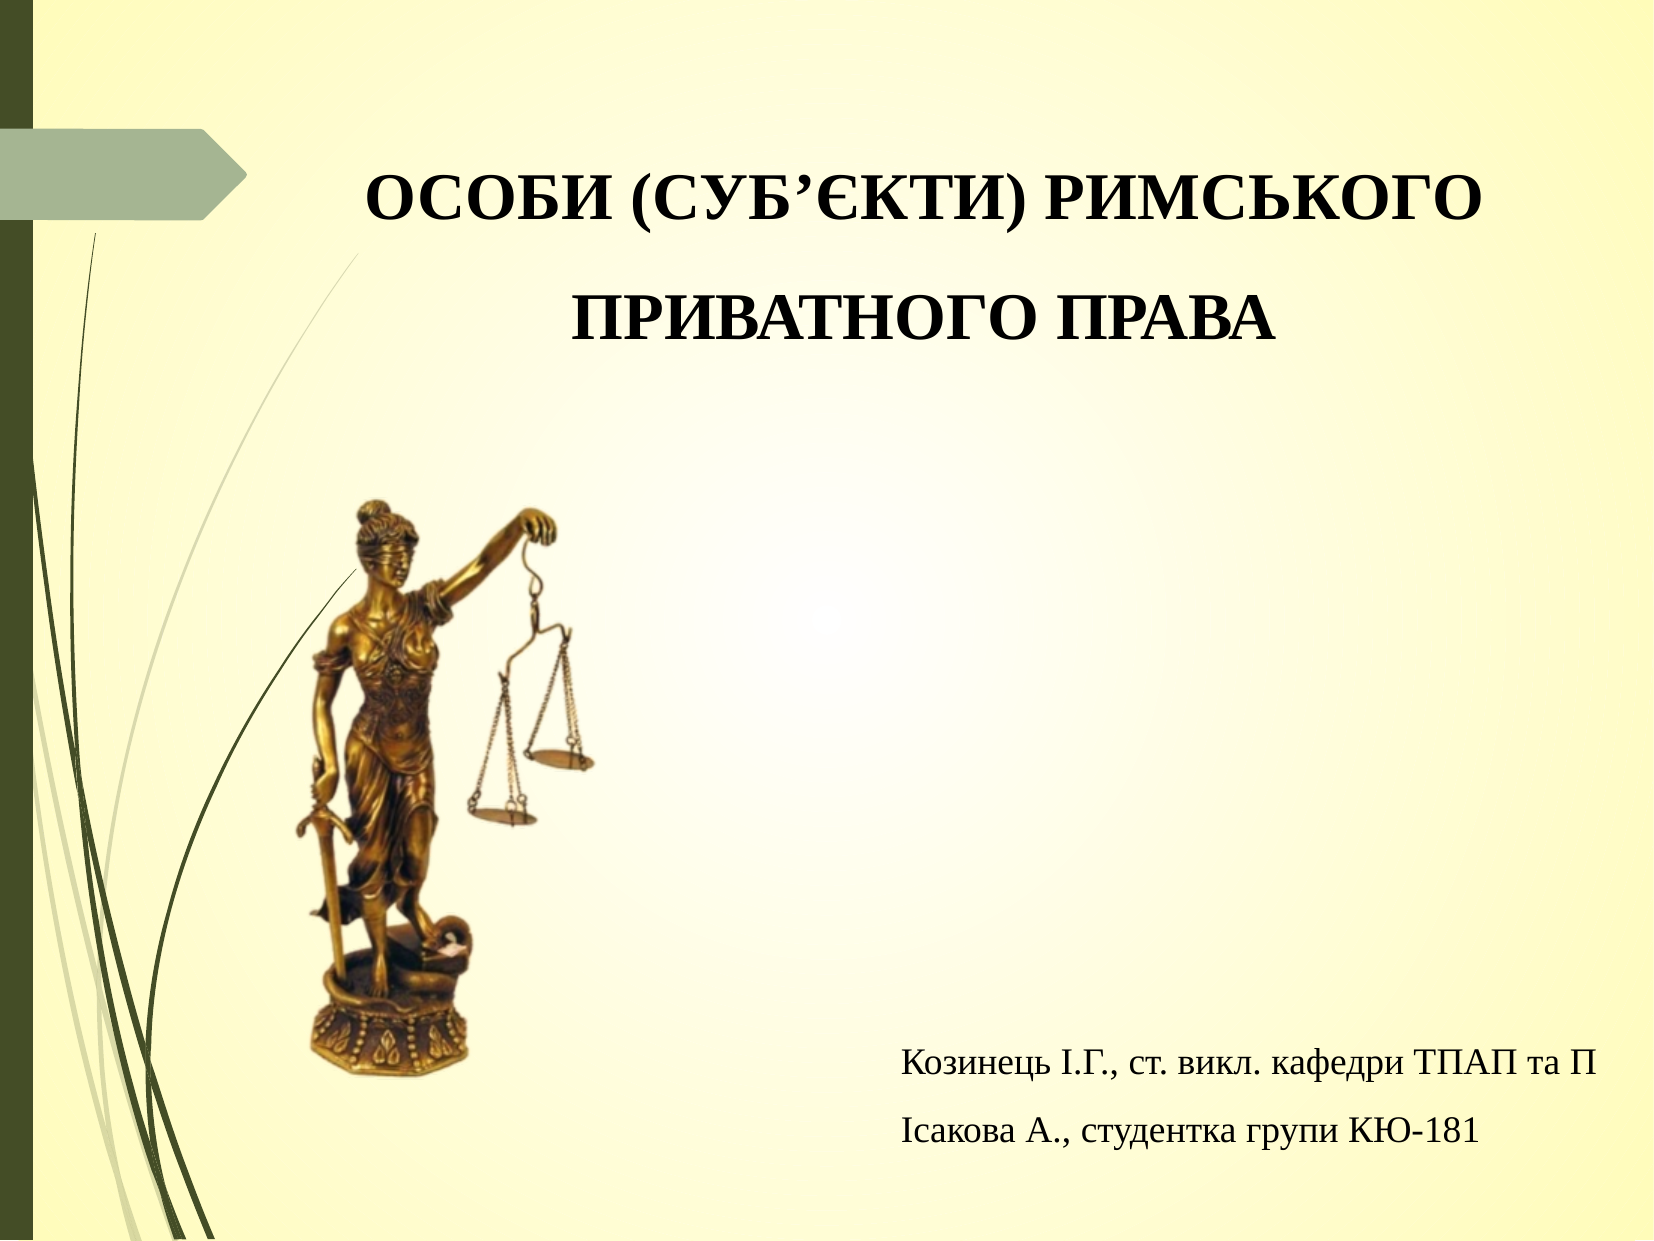

ОСОБИ (СУБ’ЄКТИ) РИМСЬКОГО ПРИВАТНОГО ПРАВА
Козинець І.Г., ст. викл. кафедри ТПАП та П
Ісакова А., студентка групи КЮ-181